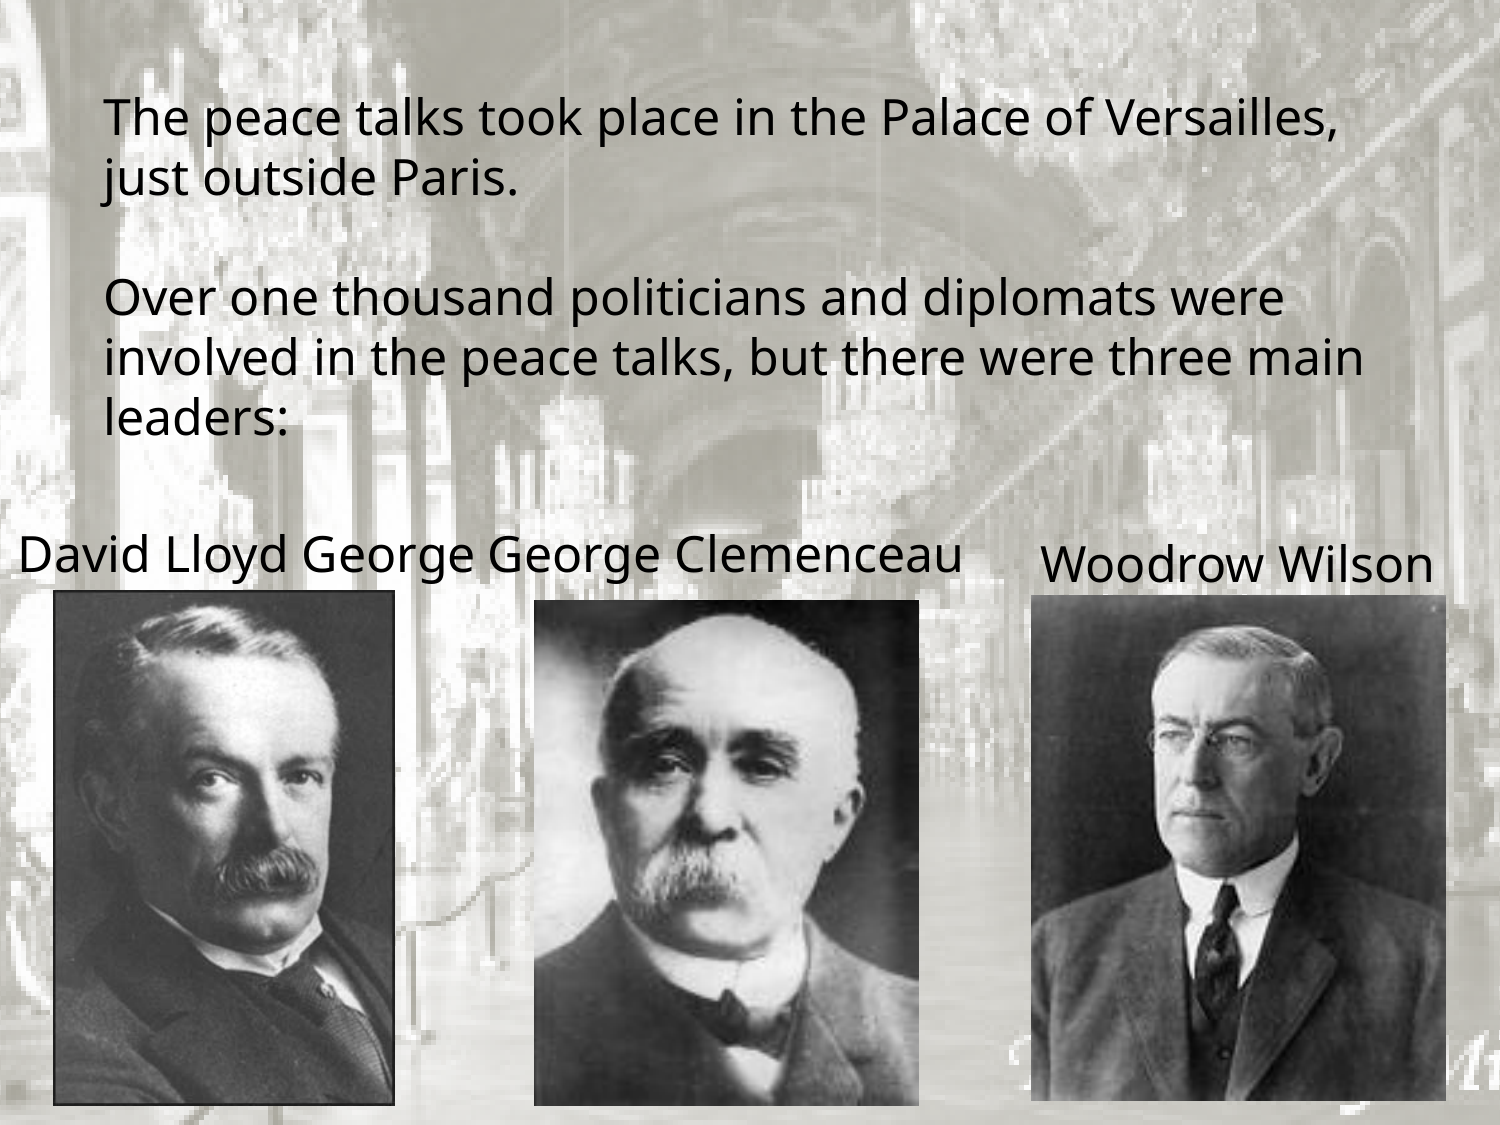

The peace talks took place in the Palace of Versailles, just outside Paris.
Over one thousand politicians and diplomats were involved in the peace talks, but there were three main leaders:
David Lloyd George
George Clemenceau
Woodrow Wilson